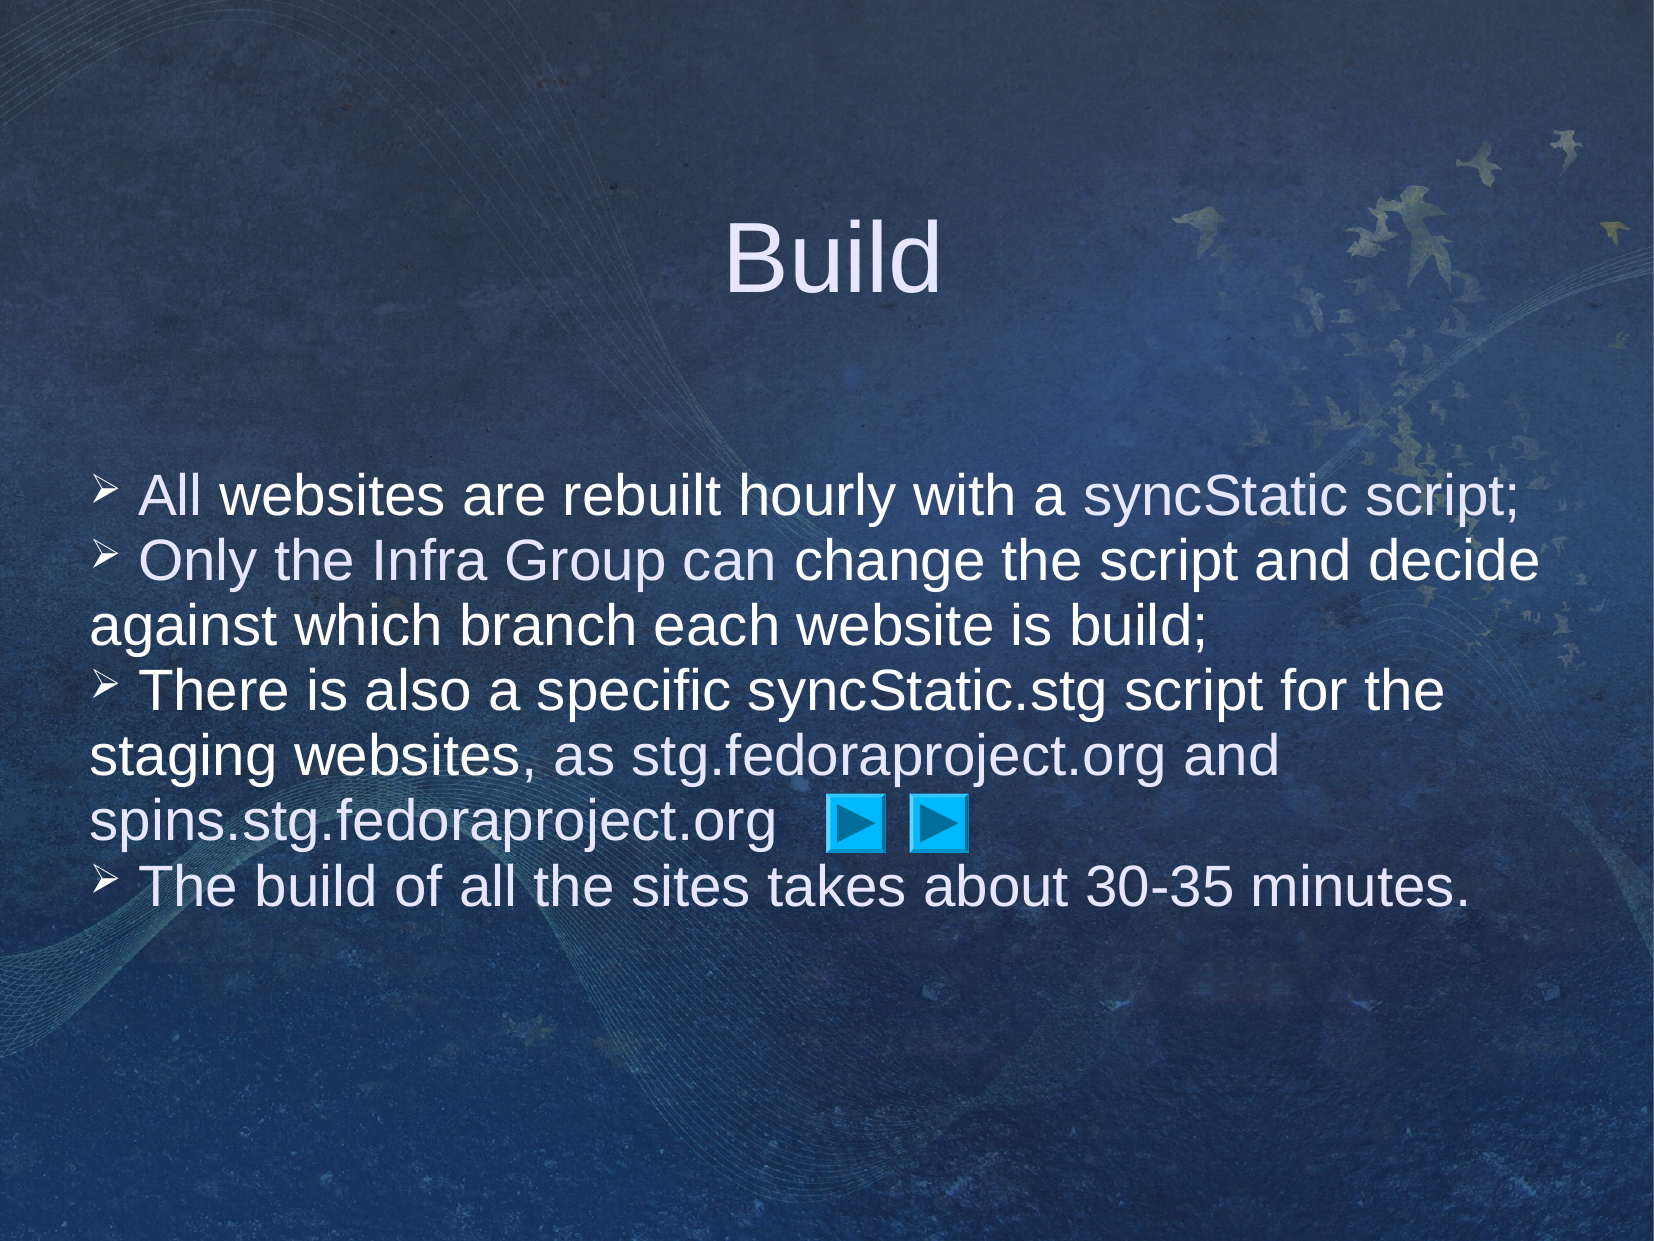

Build
 All websites are rebuilt hourly with a syncStatic script;
 Only the Infra Group can change the script and decide against which branch each website is build;
 There is also a specific syncStatic.stg script for the staging websites, as stg.fedoraproject.org and spins.stg.fedoraproject.org
 The build of all the sites takes about 30-35 minutes.